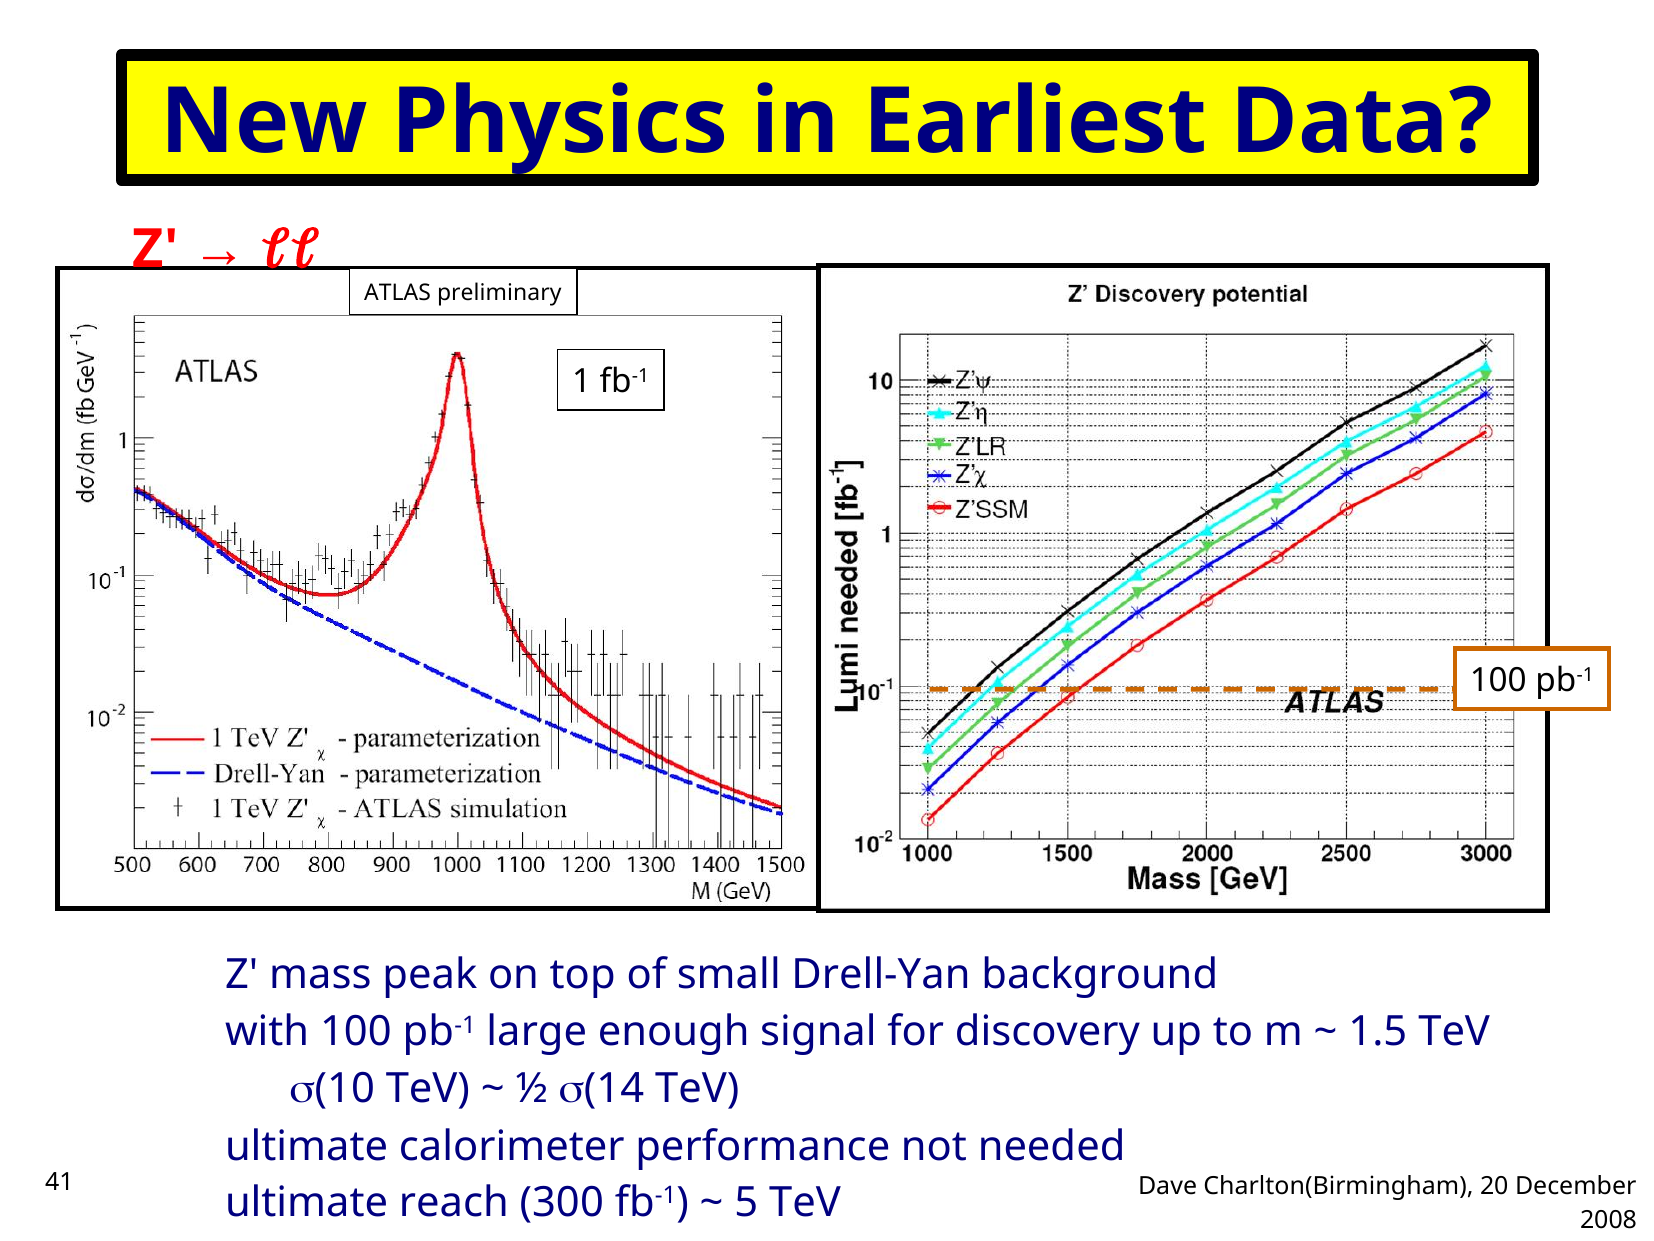

# New Physics in Earliest Data?
Z' → ℓℓ
ATLAS preliminary
1 fb-1
100 pb-1
 Z' mass peak on top of small Drell-Yan background
 with 100 pb-1 large enough signal for discovery up to m ~ 1.5 TeV
	(10 TeV) ~ ½ (14 TeV)‏
 ultimate calorimeter performance not needed
 ultimate reach (300 fb-1) ~ 5 TeV
41